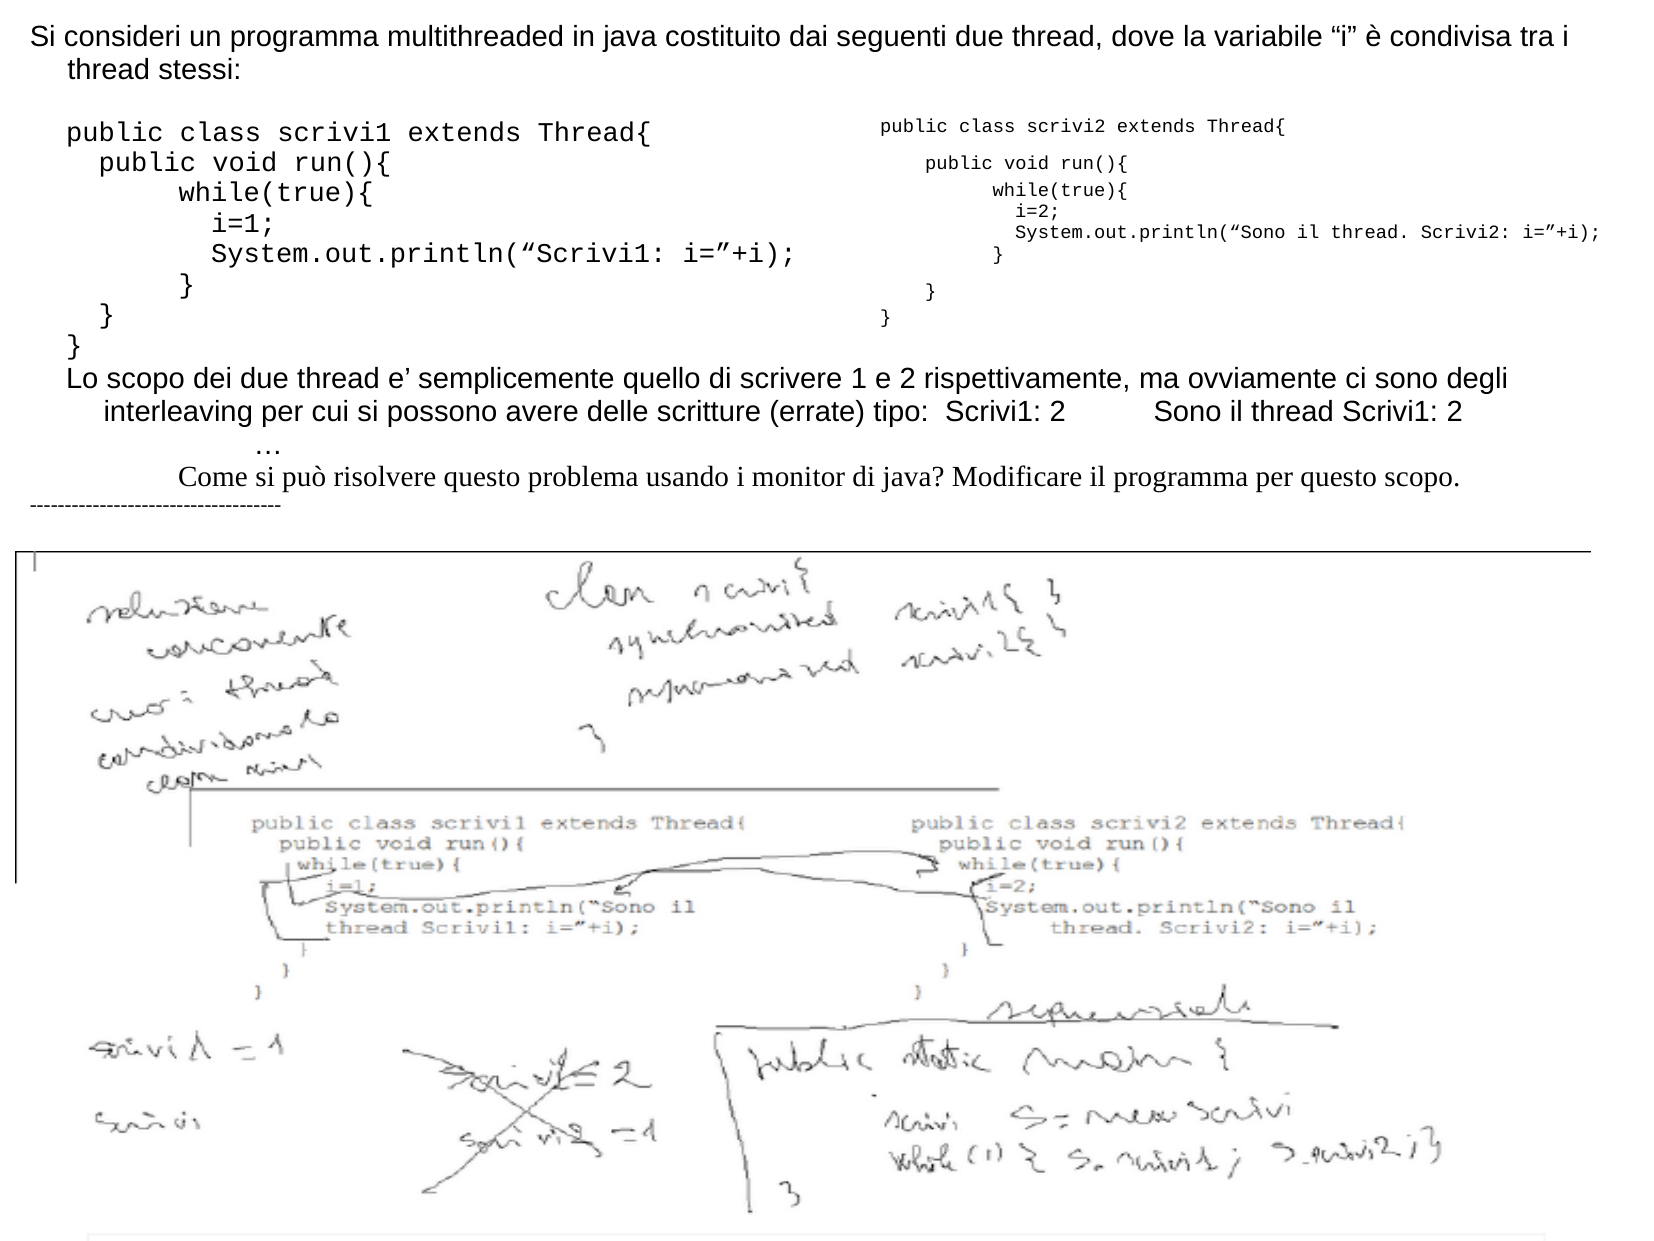

Si consideri un programma multithreaded in java costituito dai seguenti due thread, dove la variabile “i” è condivisa tra i thread stessi:
public class scrivi1 extends Thread{
 public void run(){
	while(true){
	 i=1;
 	 System.out.println(“Scrivi1: i=”+i);
	}
 }
}
Lo scopo dei due thread e’ semplicemente quello di scrivere 1 e 2 rispettivamente, ma ovviamente ci sono degli interleaving per cui si possono avere delle scritture (errate) tipo: Scrivi1: 2		Sono il thread Scrivi1: 2			…
	Come si può risolvere questo problema usando i monitor di java? Modificare il programma per questo scopo.
------------------------------------
public class scrivi2 extends Thread{
 public void run(){
	while(true){
	 i=2;
	 System.out.println(“Sono il thread. Scrivi2: i=”+i);
	}
 }
}